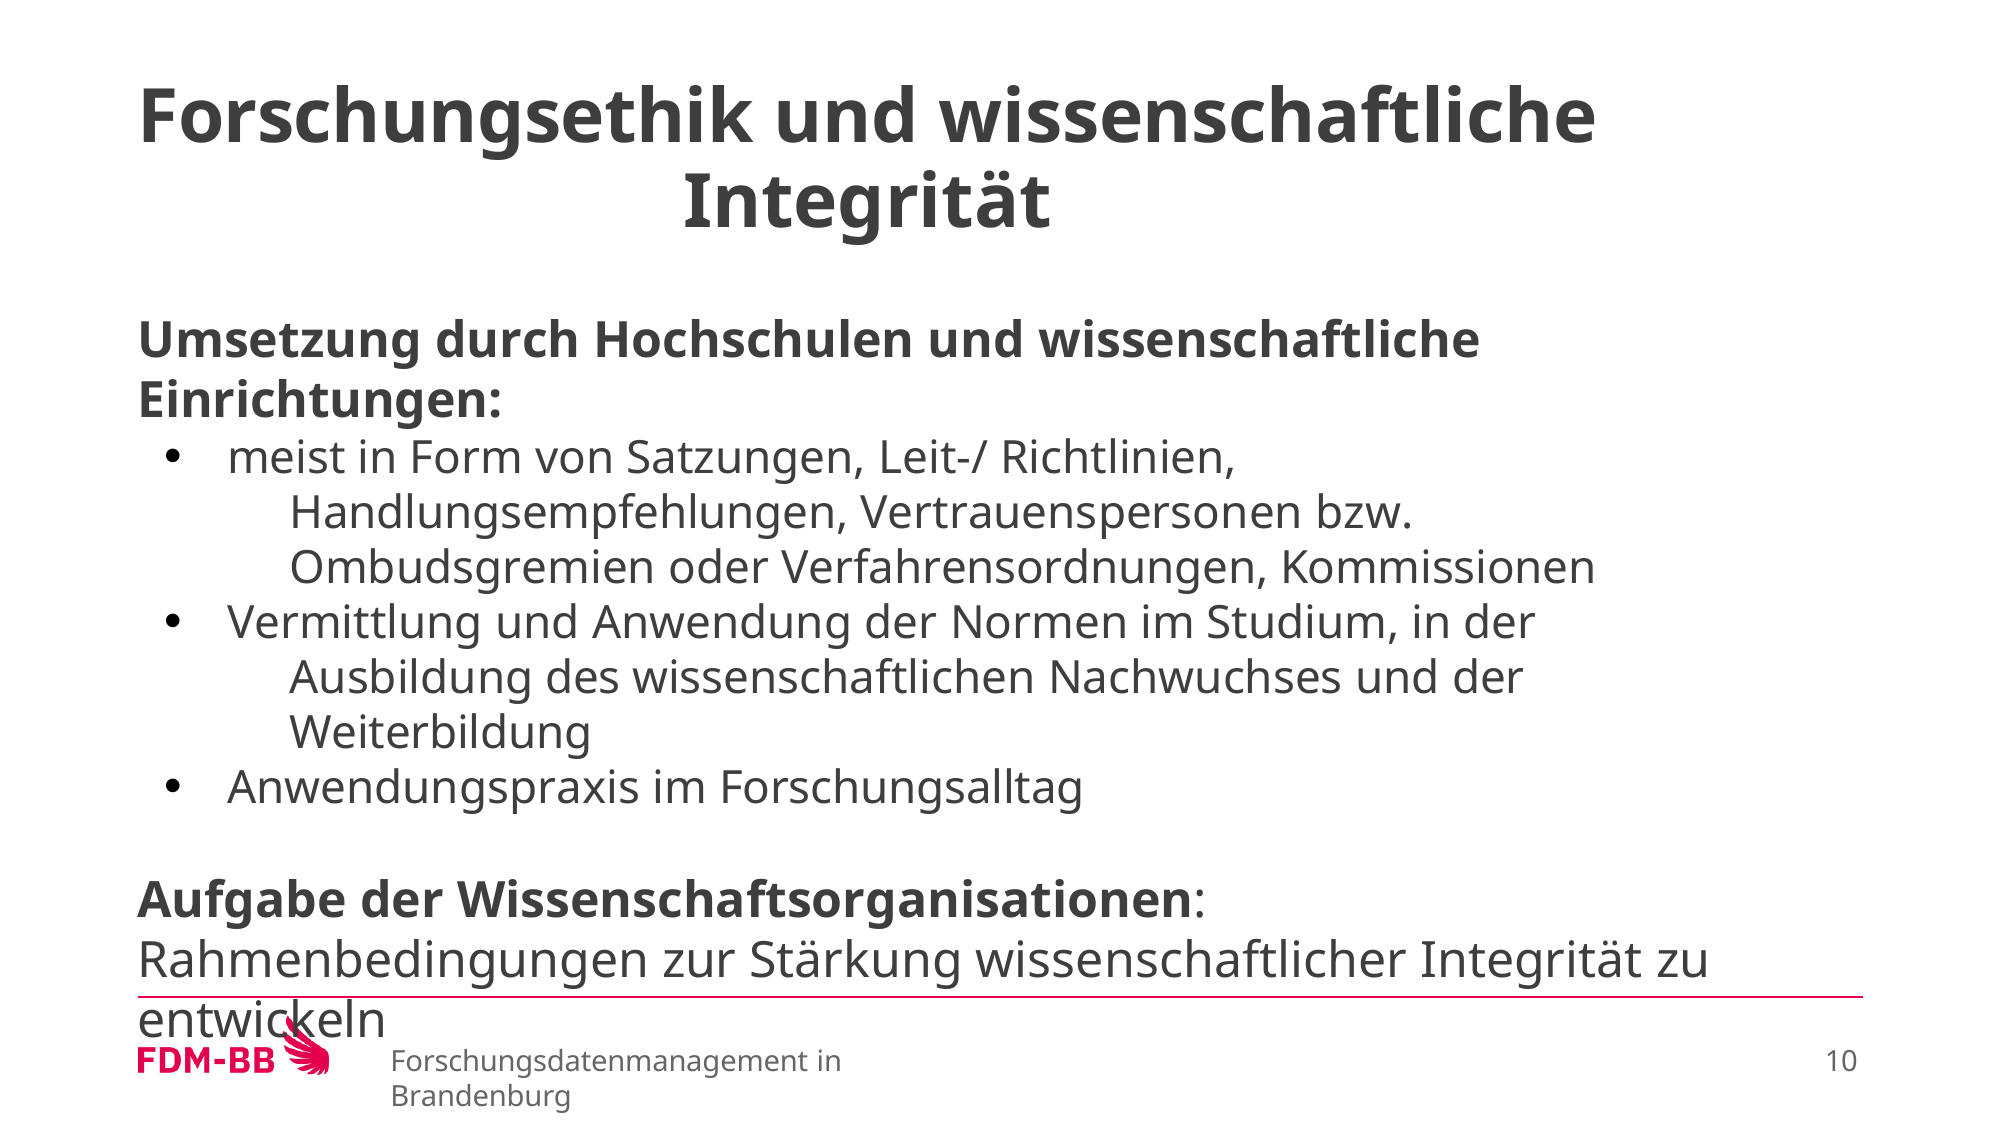

# Forschungsethik und wissenschaftliche
Integrität
Umsetzung durch Hochschulen und wissenschaftliche Einrichtungen:
meist in Form von Satzungen, Leit-/ Richtlinien, Handlungsempfehlungen, Vertrauenspersonen bzw. Ombudsgremien oder Verfahrensordnungen, Kommissionen
Vermittlung und Anwendung der Normen im Studium, in der Ausbildung des wissenschaftlichen Nachwuchses und der Weiterbildung
Anwendungspraxis im Forschungsalltag
Aufgabe der Wissenschaftsorganisationen: Rahmenbedingungen zur Stärkung wissenschaftlicher Integrität zu entwickeln
Forschungsdatenmanagement in Brandenburg
10